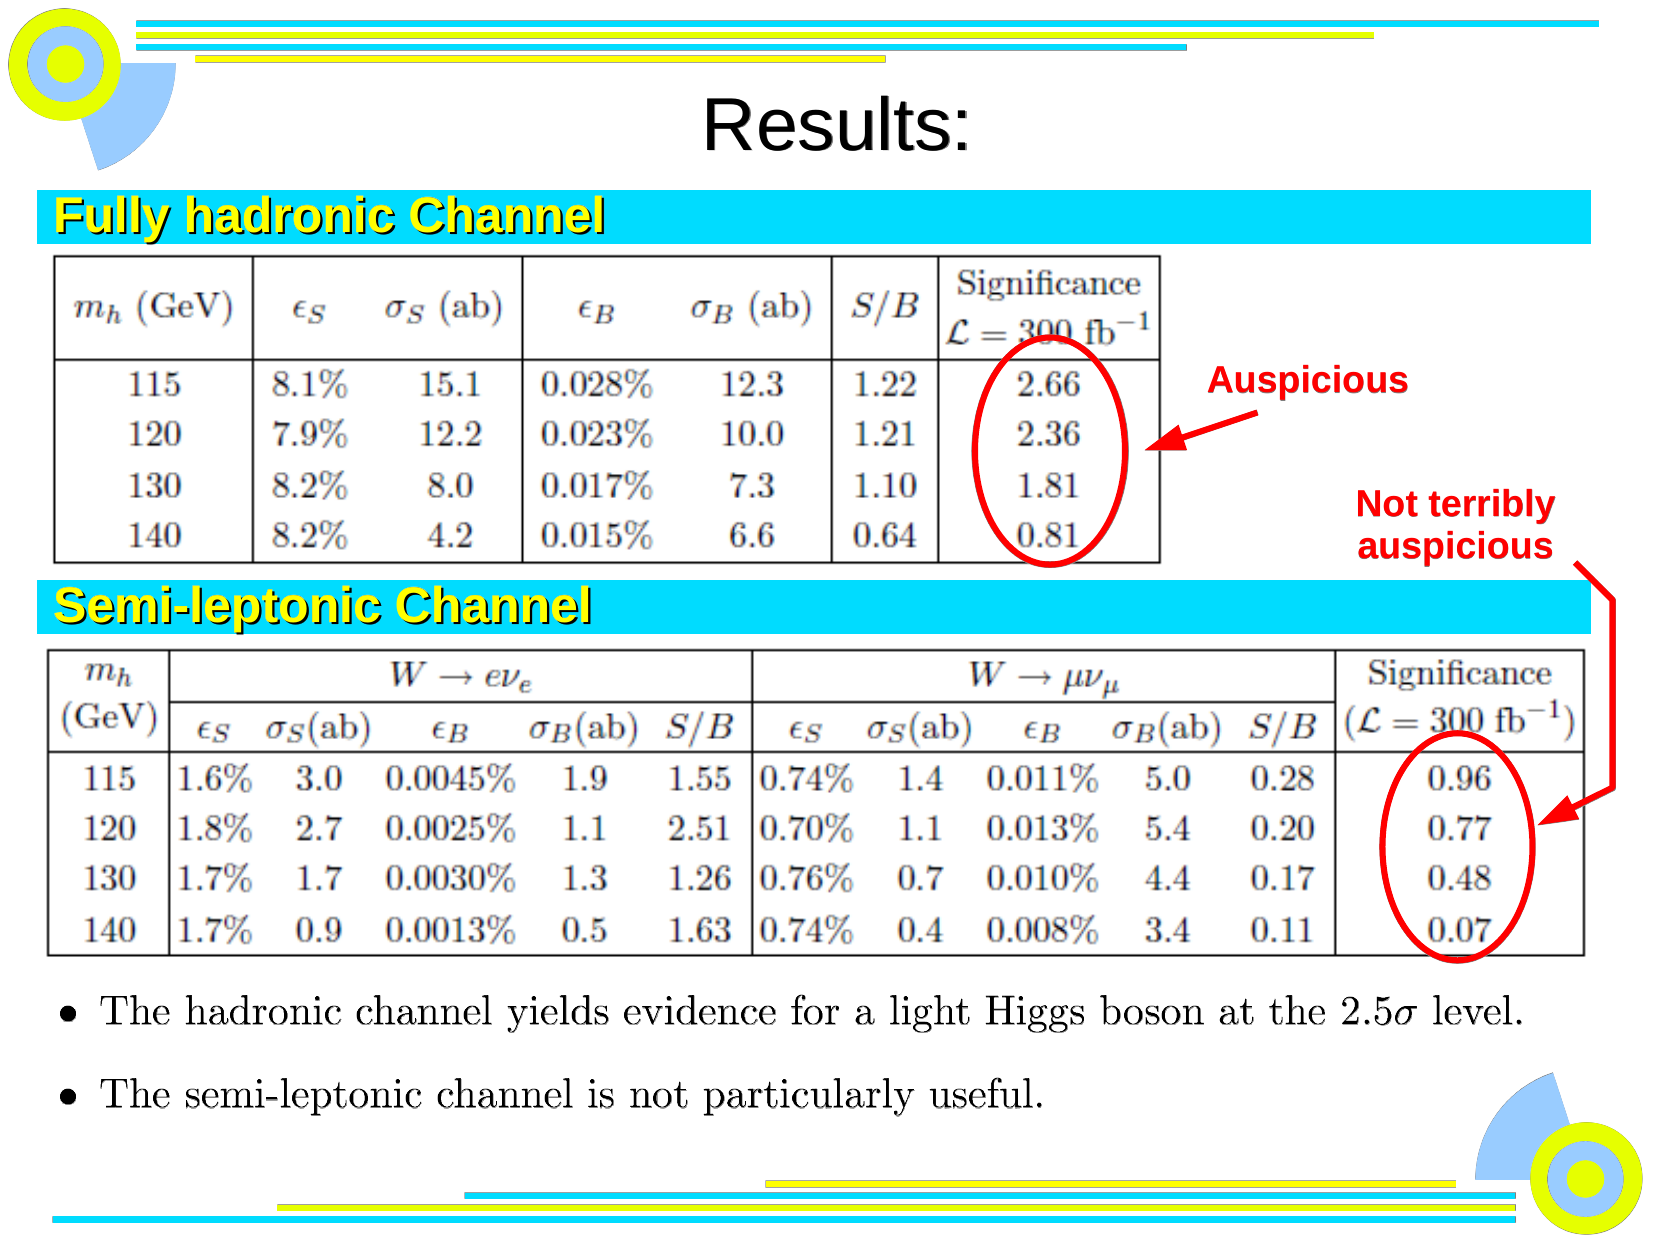

Results:
Fully hadronic Channel
Auspicious
Not terribly auspicious
Semi-leptonic Channel